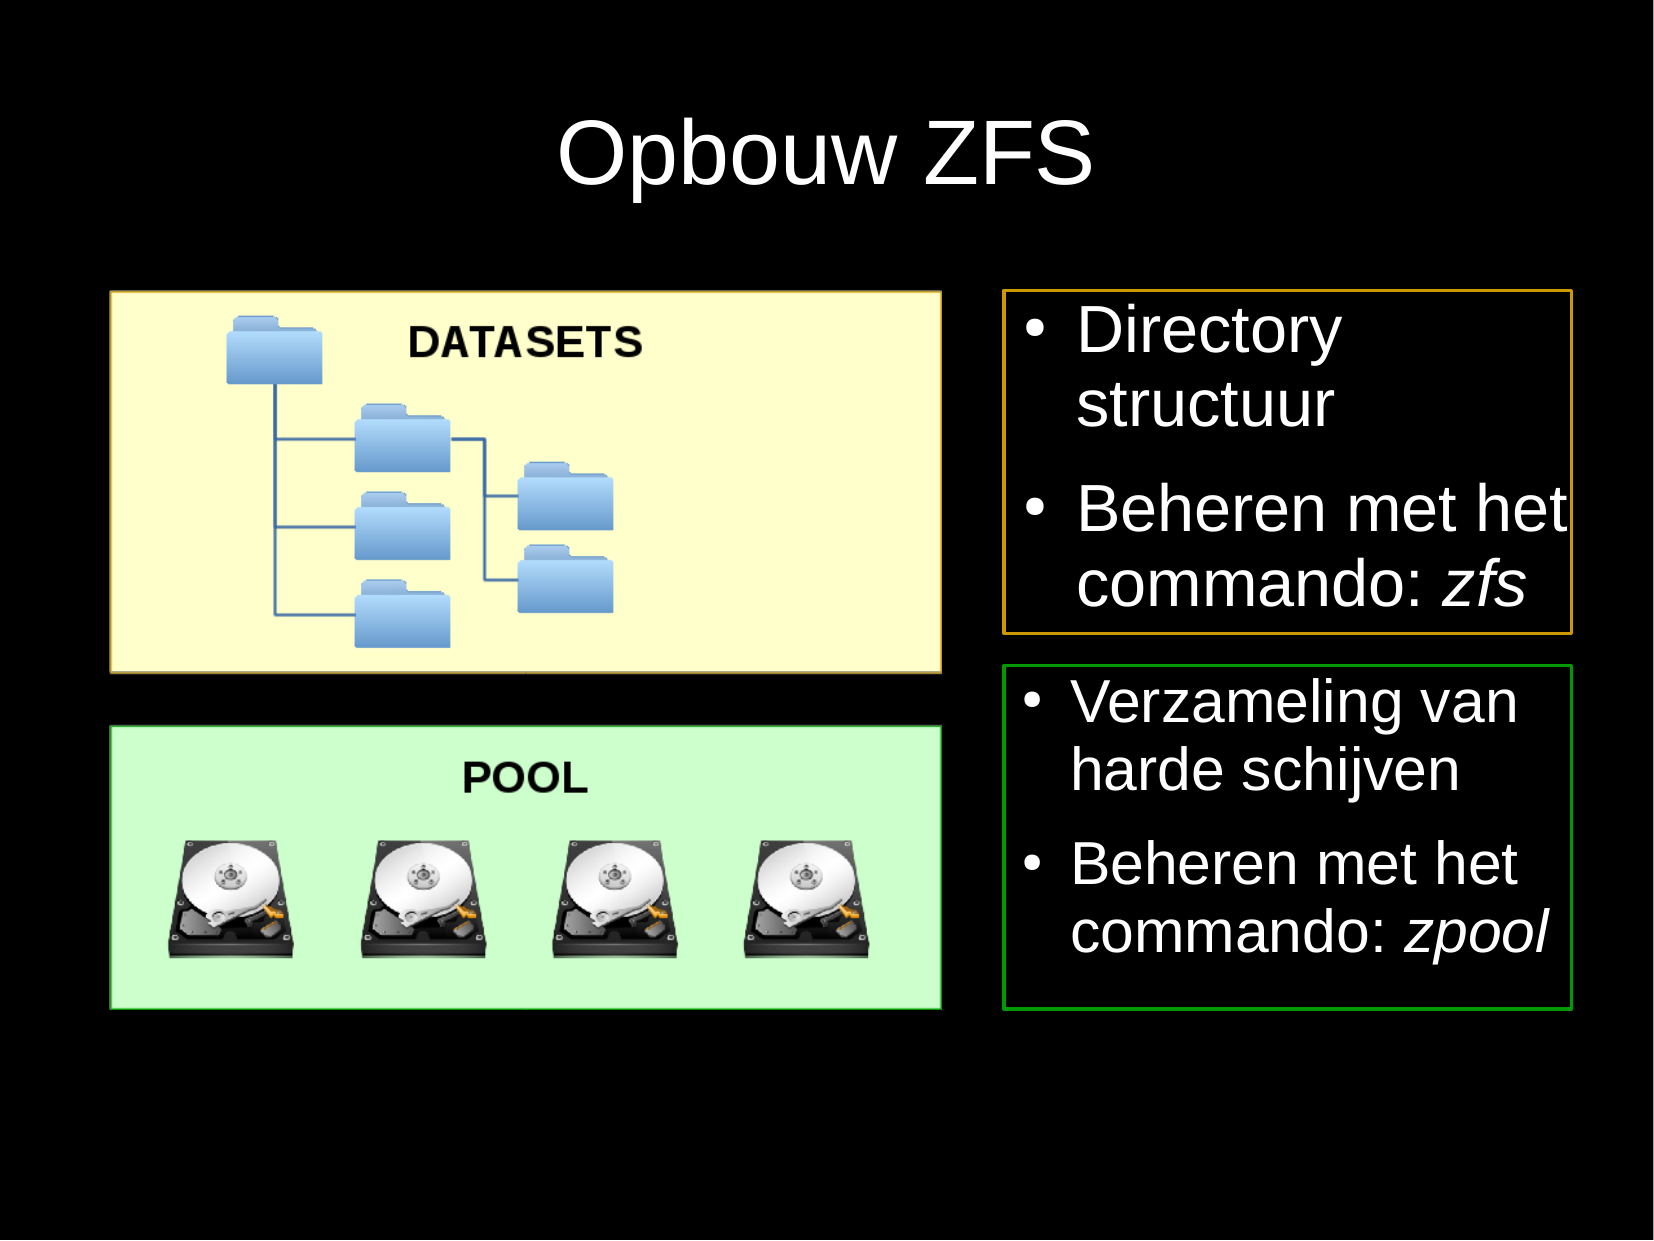

# Opbouw ZFS
Directory structuur
Beheren met het commando: zfs
Verzameling van harde schijven
Beheren met het commando: zpool